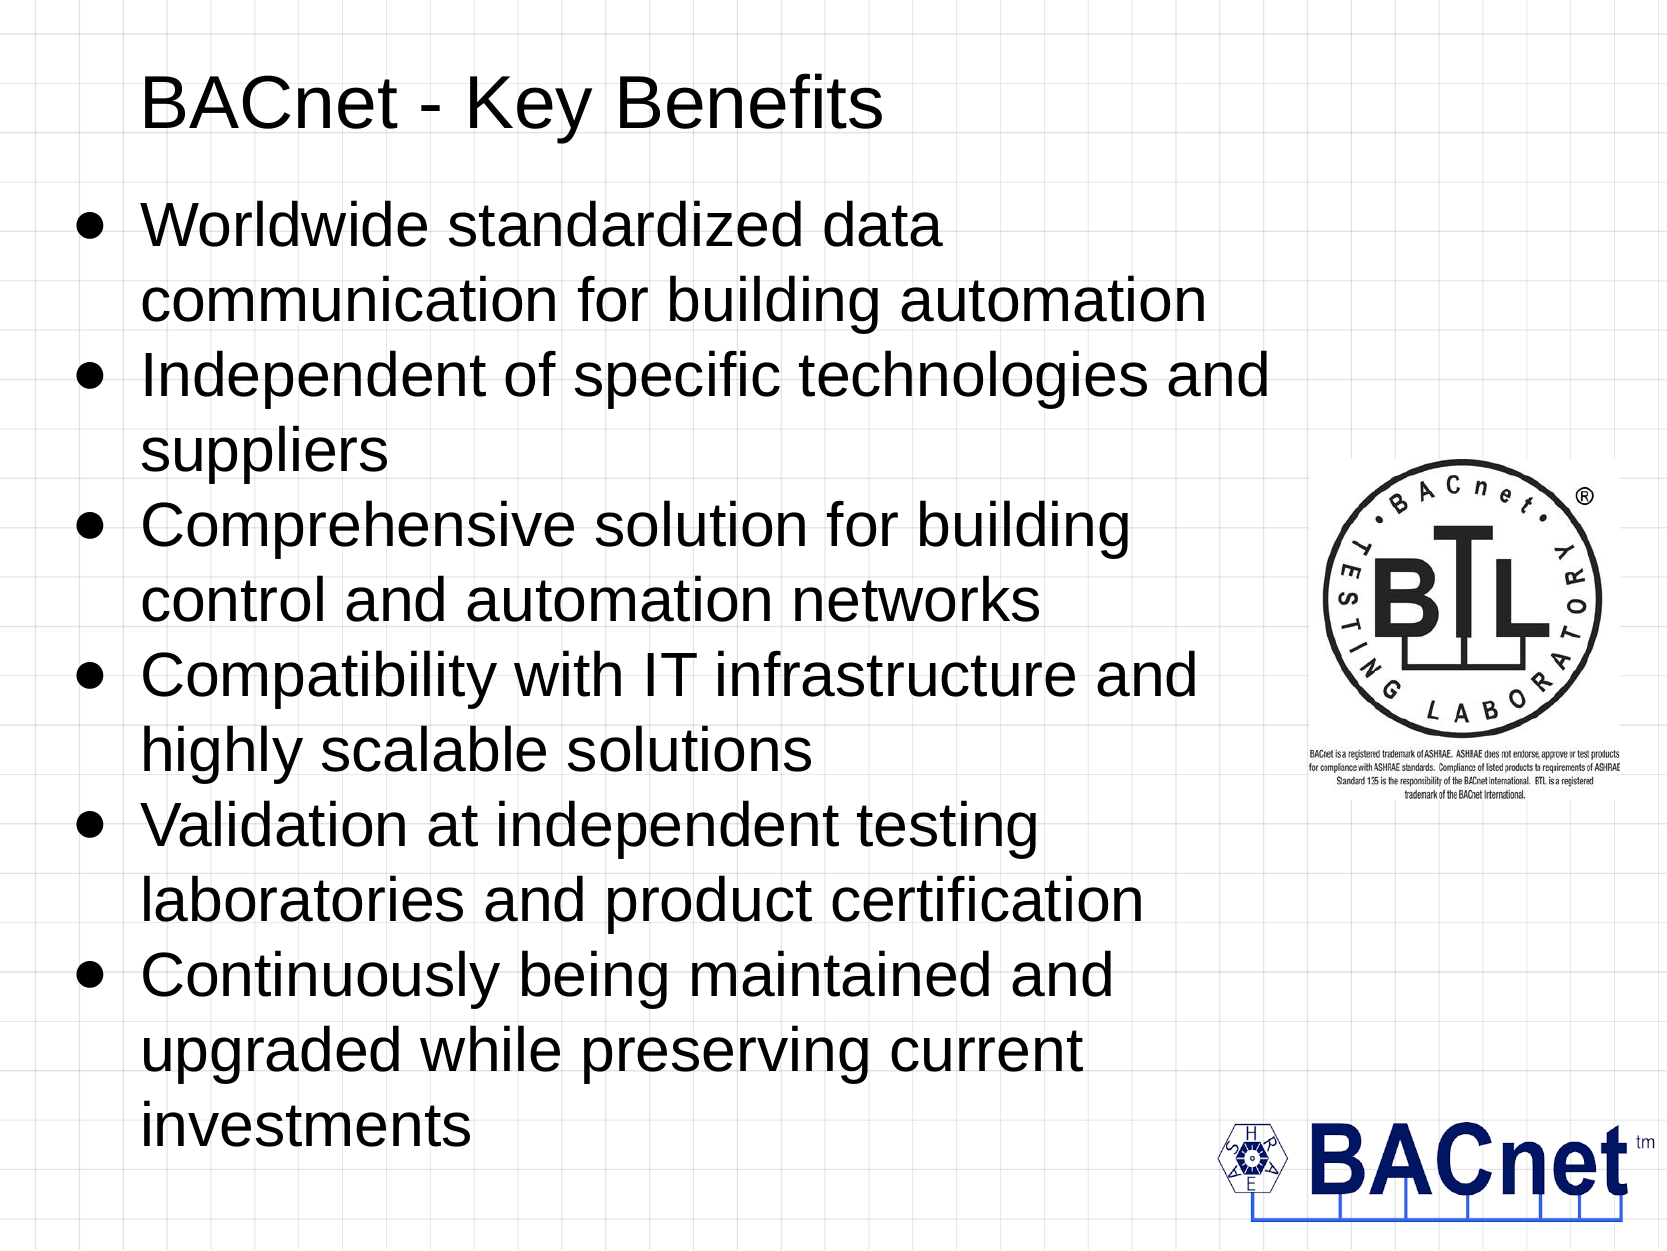

# BACnet - Key Benefits
Worldwide standardized data communication for building automation
Independent of specific technologies and suppliers
Comprehensive solution for building control and automation networks
Compatibility with IT infrastructure and highly scalable solutions
Validation at independent testing laboratories and product certification
Continuously being maintained and upgraded while preserving current investments